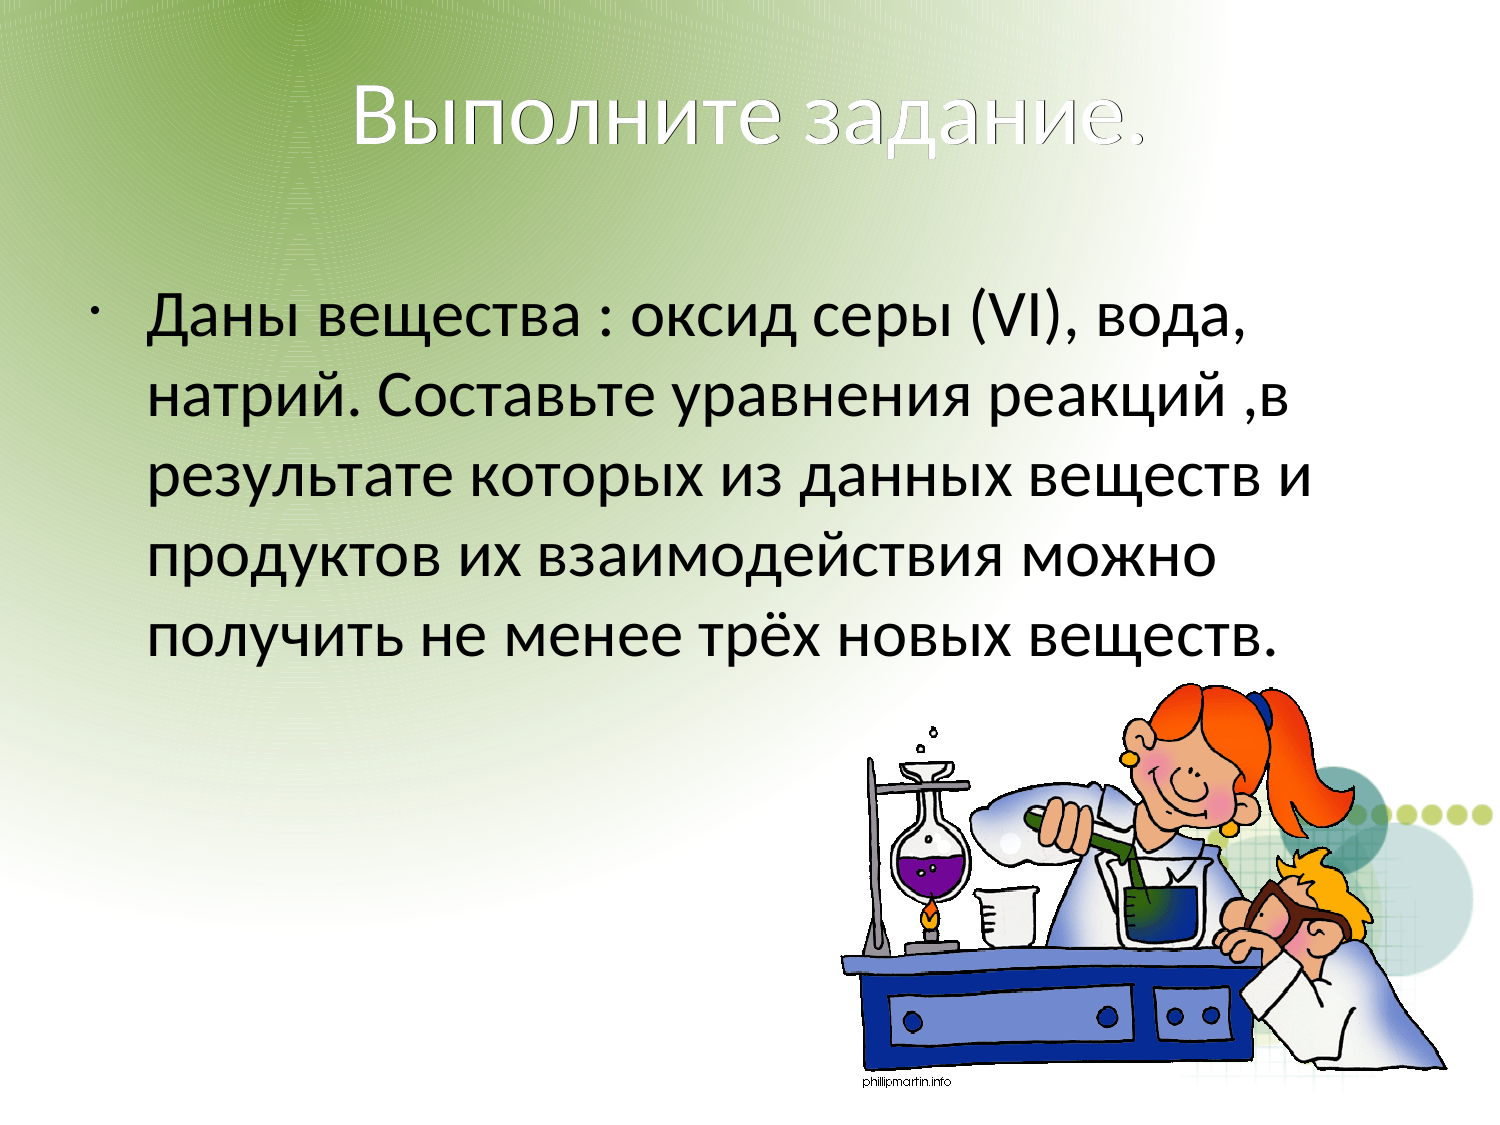

# Выполните задание.
Даны вещества : оксид серы (VI), вода, натрий. Составьте уравнения реакций ,в результате которых из данных веществ и продуктов их взаимодействия можно получить не менее трёх новых веществ.